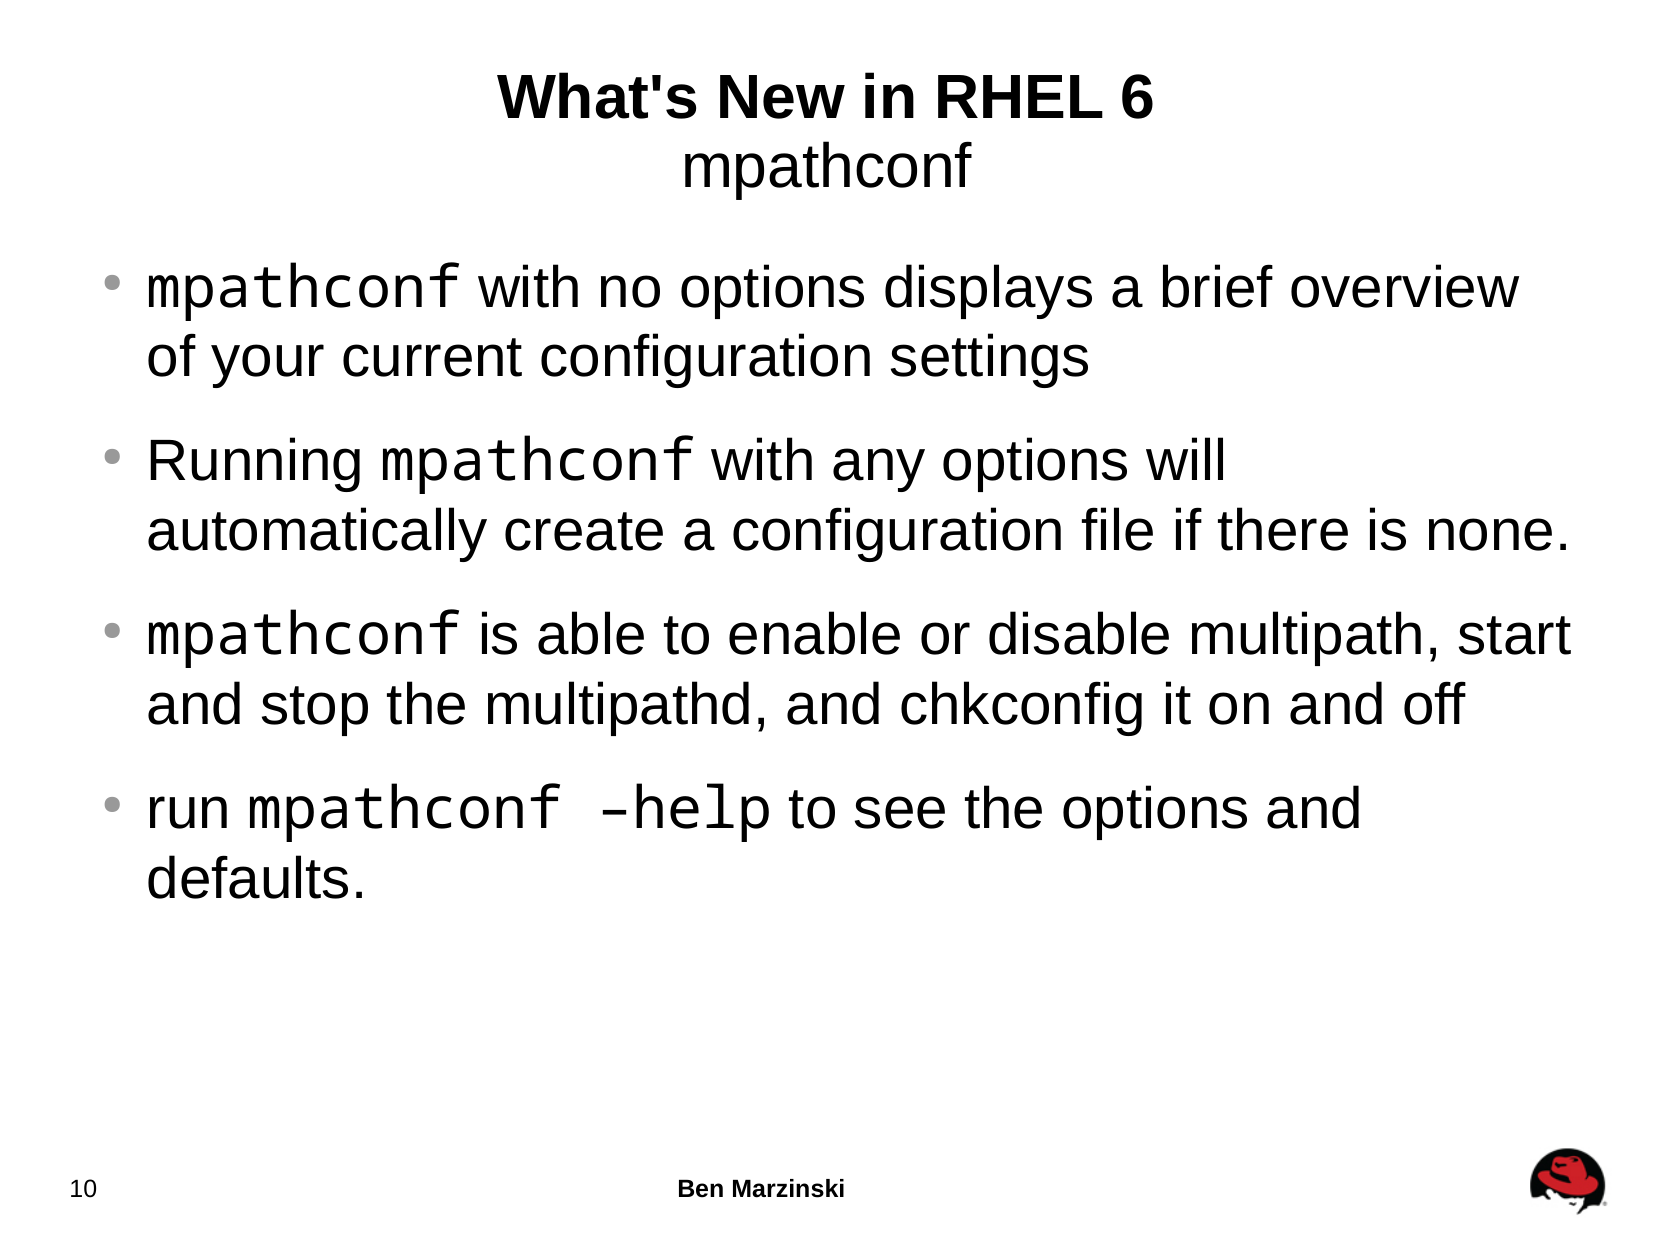

# What's New in RHEL 6 mpathconf
mpathconf with no options displays a brief overview of your current configuration settings
Running mpathconf with any options will automatically create a configuration file if there is none.
mpathconf is able to enable or disable multipath, start and stop the multipathd, and chkconfig it on and off
run mpathconf –help to see the options and defaults.